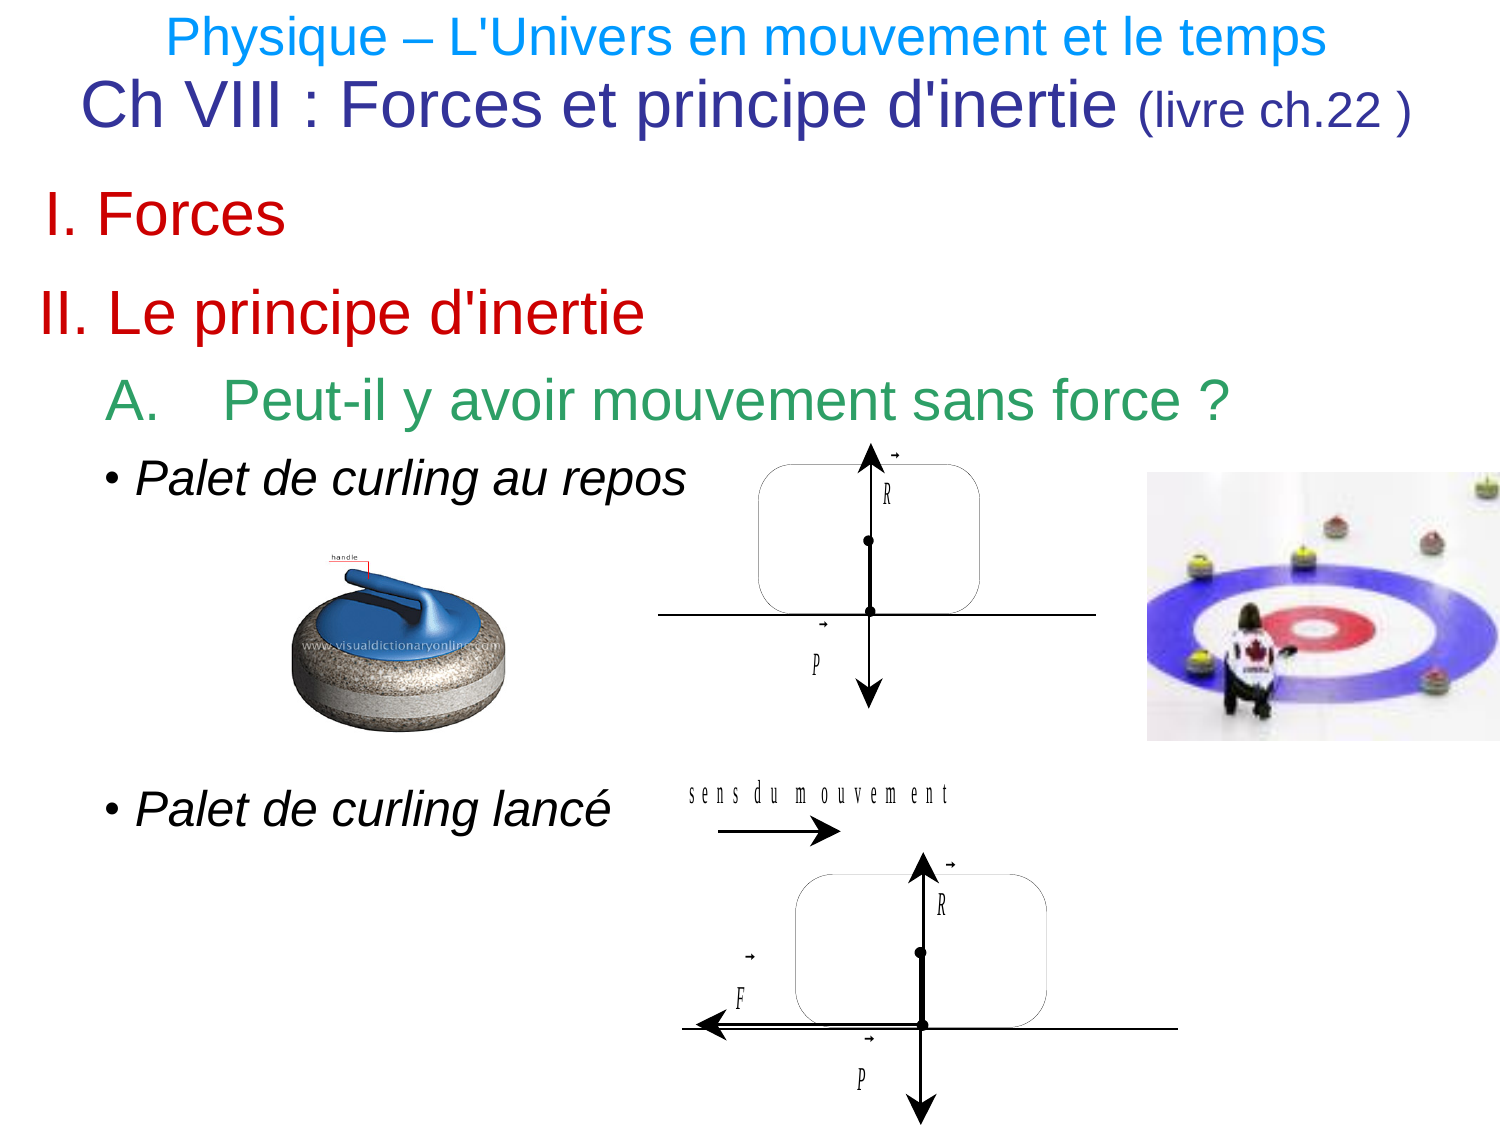

# Physique – L'Univers en mouvement et le temps Ch VIII : Forces et principe d'inertie (livre ch.22 )
I. Forces
II. Le principe d'inertie
A.	Peut-il y avoir mouvement sans force ?
 Palet de curling au repos
 Palet de curling lancé